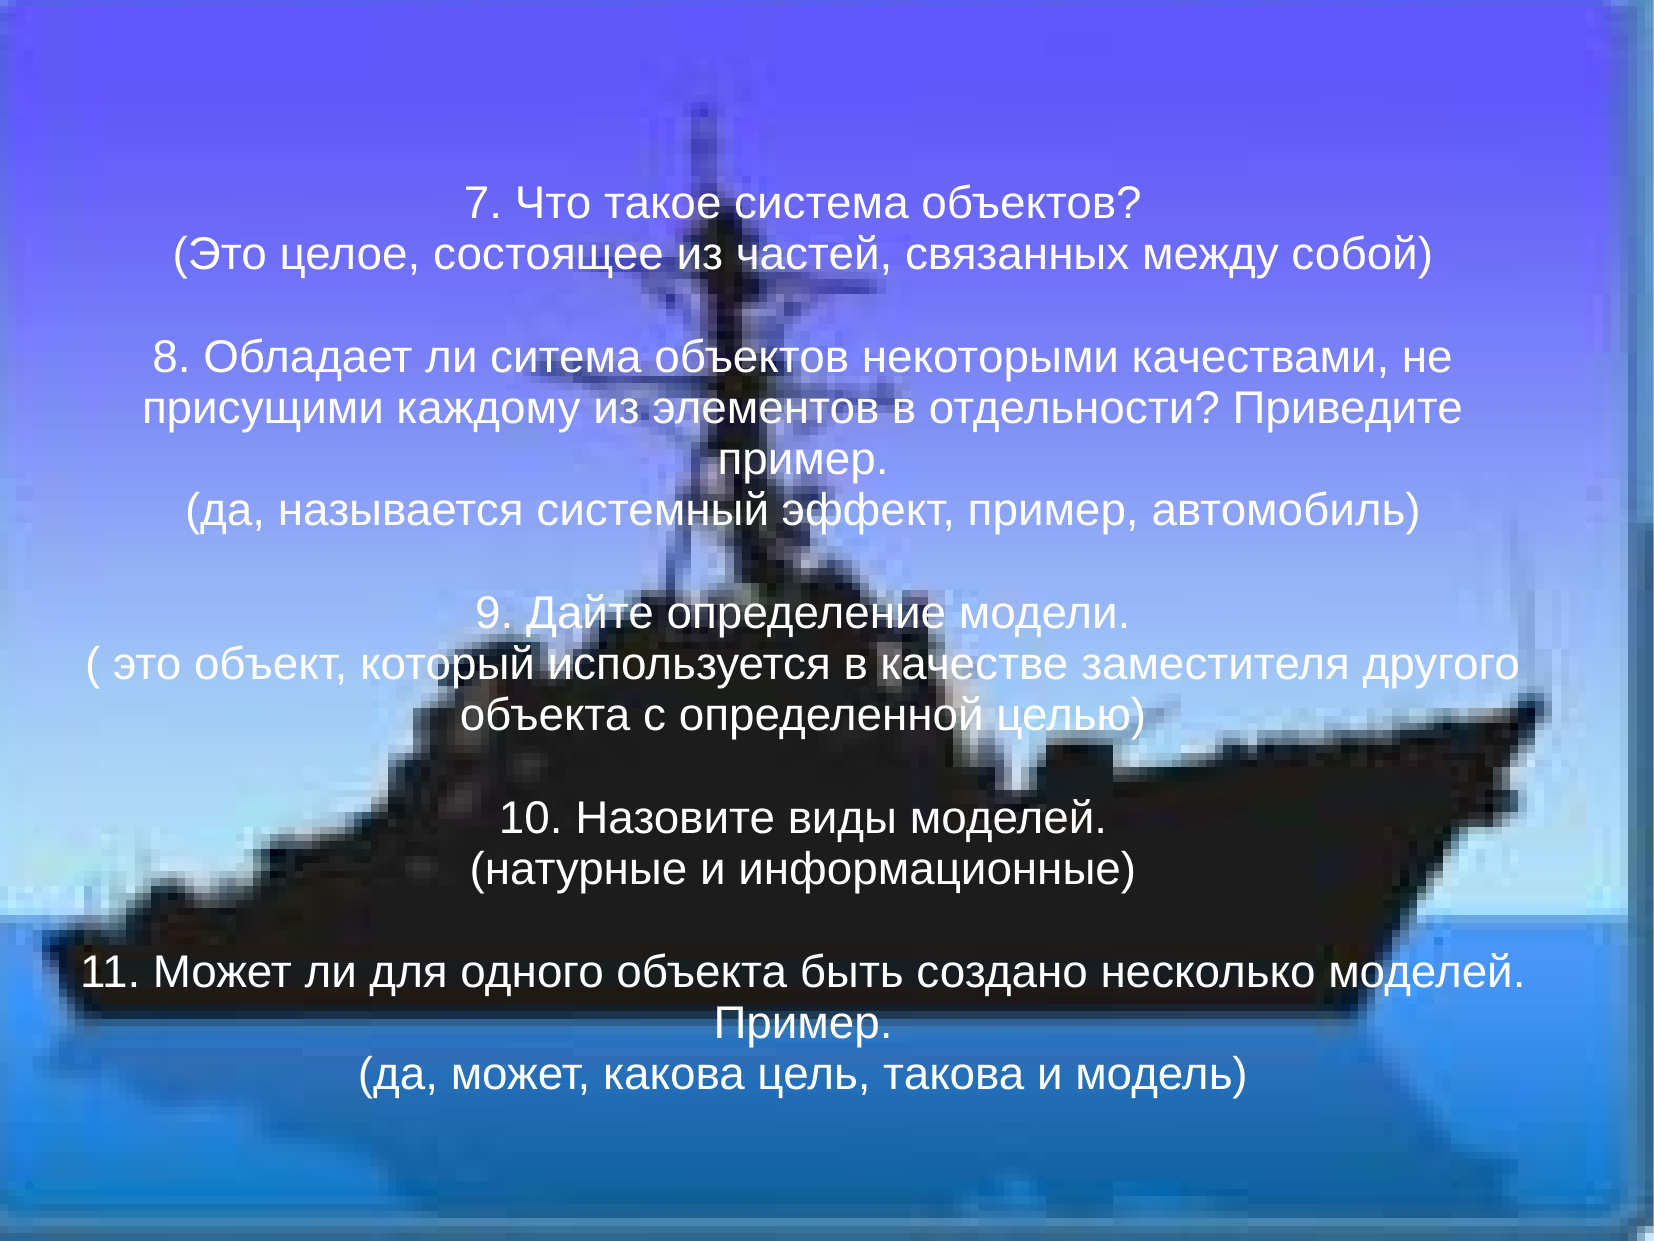

# 7. Что такое система объектов?
(Это целое, состоящее из частей, связанных между собой)
8. Обладает ли ситема объектов некоторыми качествами, не присущими каждому из элементов в отдельности? Приведите пример.
(да, называется системный эффект, пример, автомобиль)
9. Дайте определение модели.
( это объект, который используется в качестве заместителя другого объекта с определенной целью)
10. Назовите виды моделей.
(натурные и информационные)
11. Может ли для одного объекта быть создано несколько моделей. Пример.
(да, может, какова цель, такова и модель)